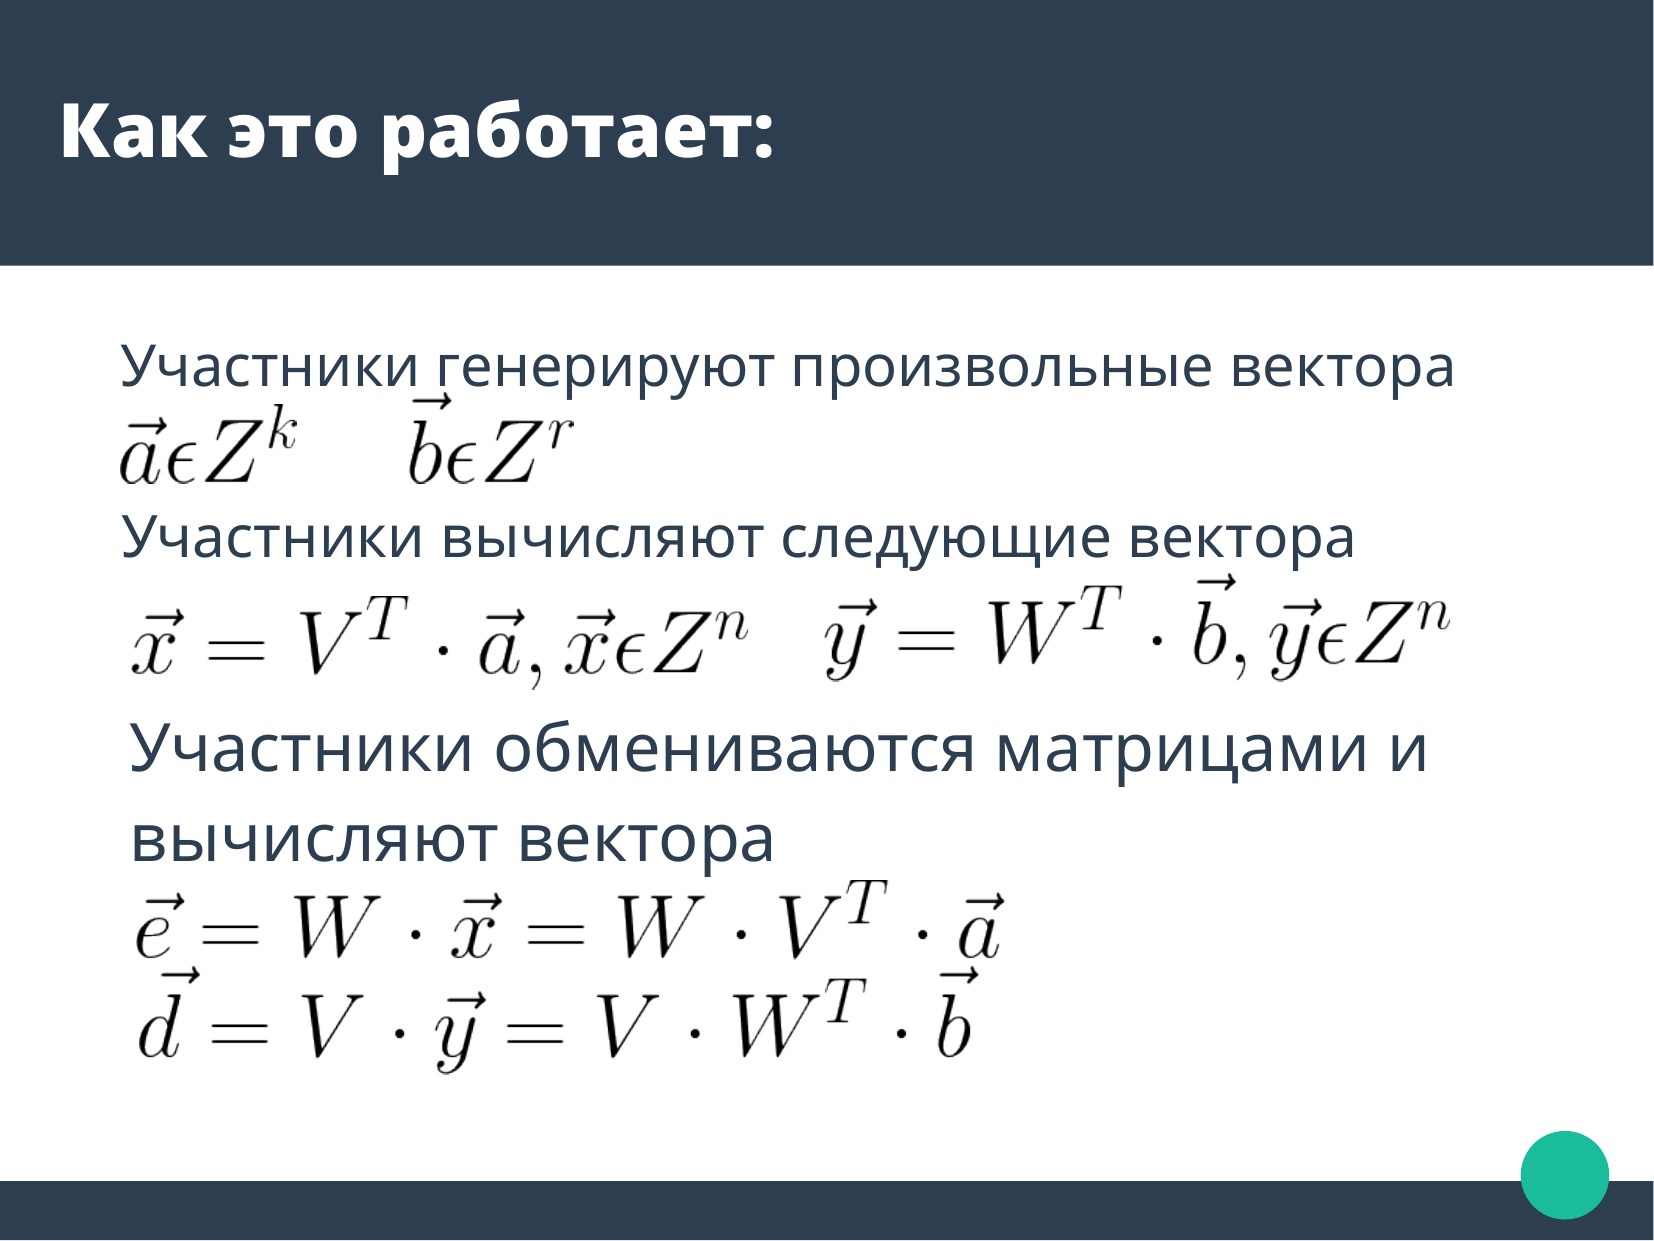

# Как это работает:
Участники генерируют произвольные вектора
Участники вычисляют следующие вектора
Участники обмениваются матрицами и вычисляют вектора